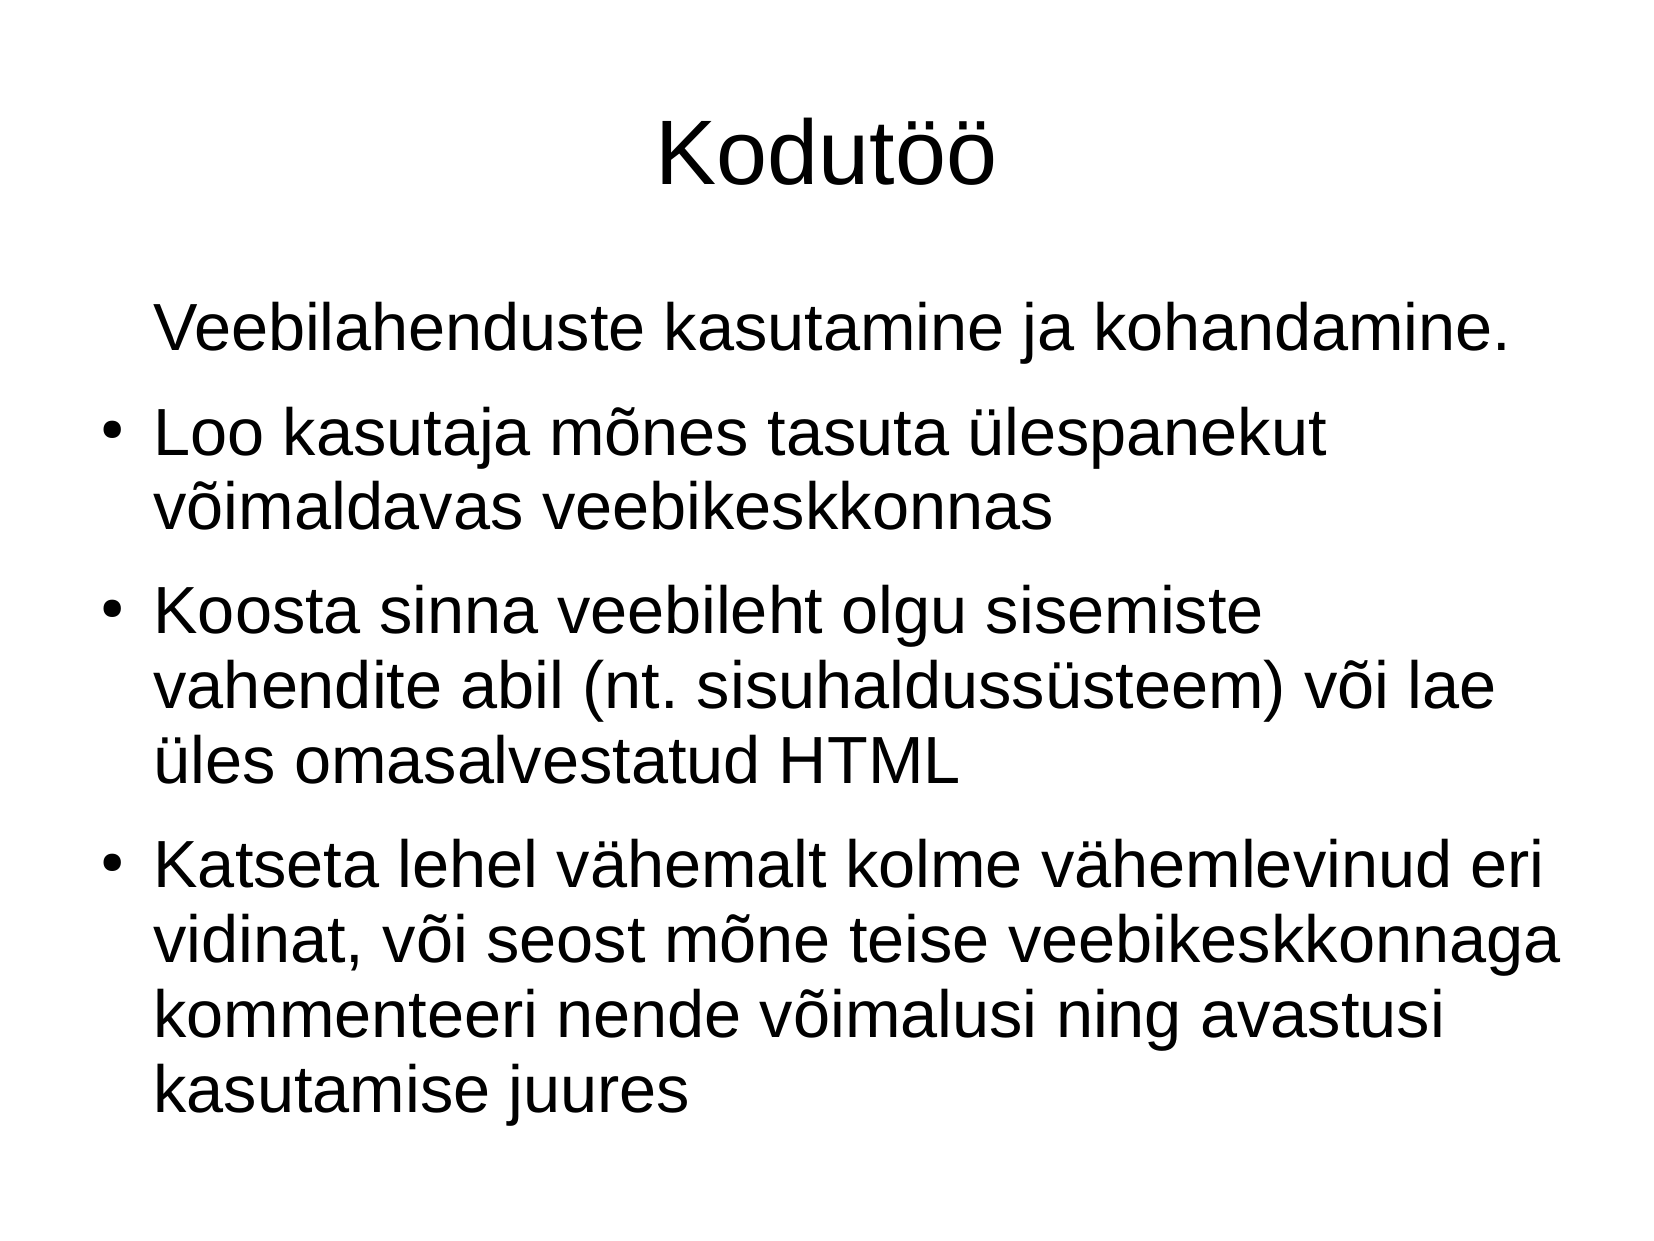

# Kodutöö
Veebilahenduste kasutamine ja kohandamine.
Loo kasutaja mõnes tasuta ülespanekut võimaldavas veebikeskkonnas
Koosta sinna veebileht olgu sisemiste vahendite abil (nt. sisuhaldussüsteem) või lae üles omasalvestatud HTML
Katseta lehel vähemalt kolme vähemlevinud eri vidinat, või seost mõne teise veebikeskkonnaga kommenteeri nende võimalusi ning avastusi kasutamise juures